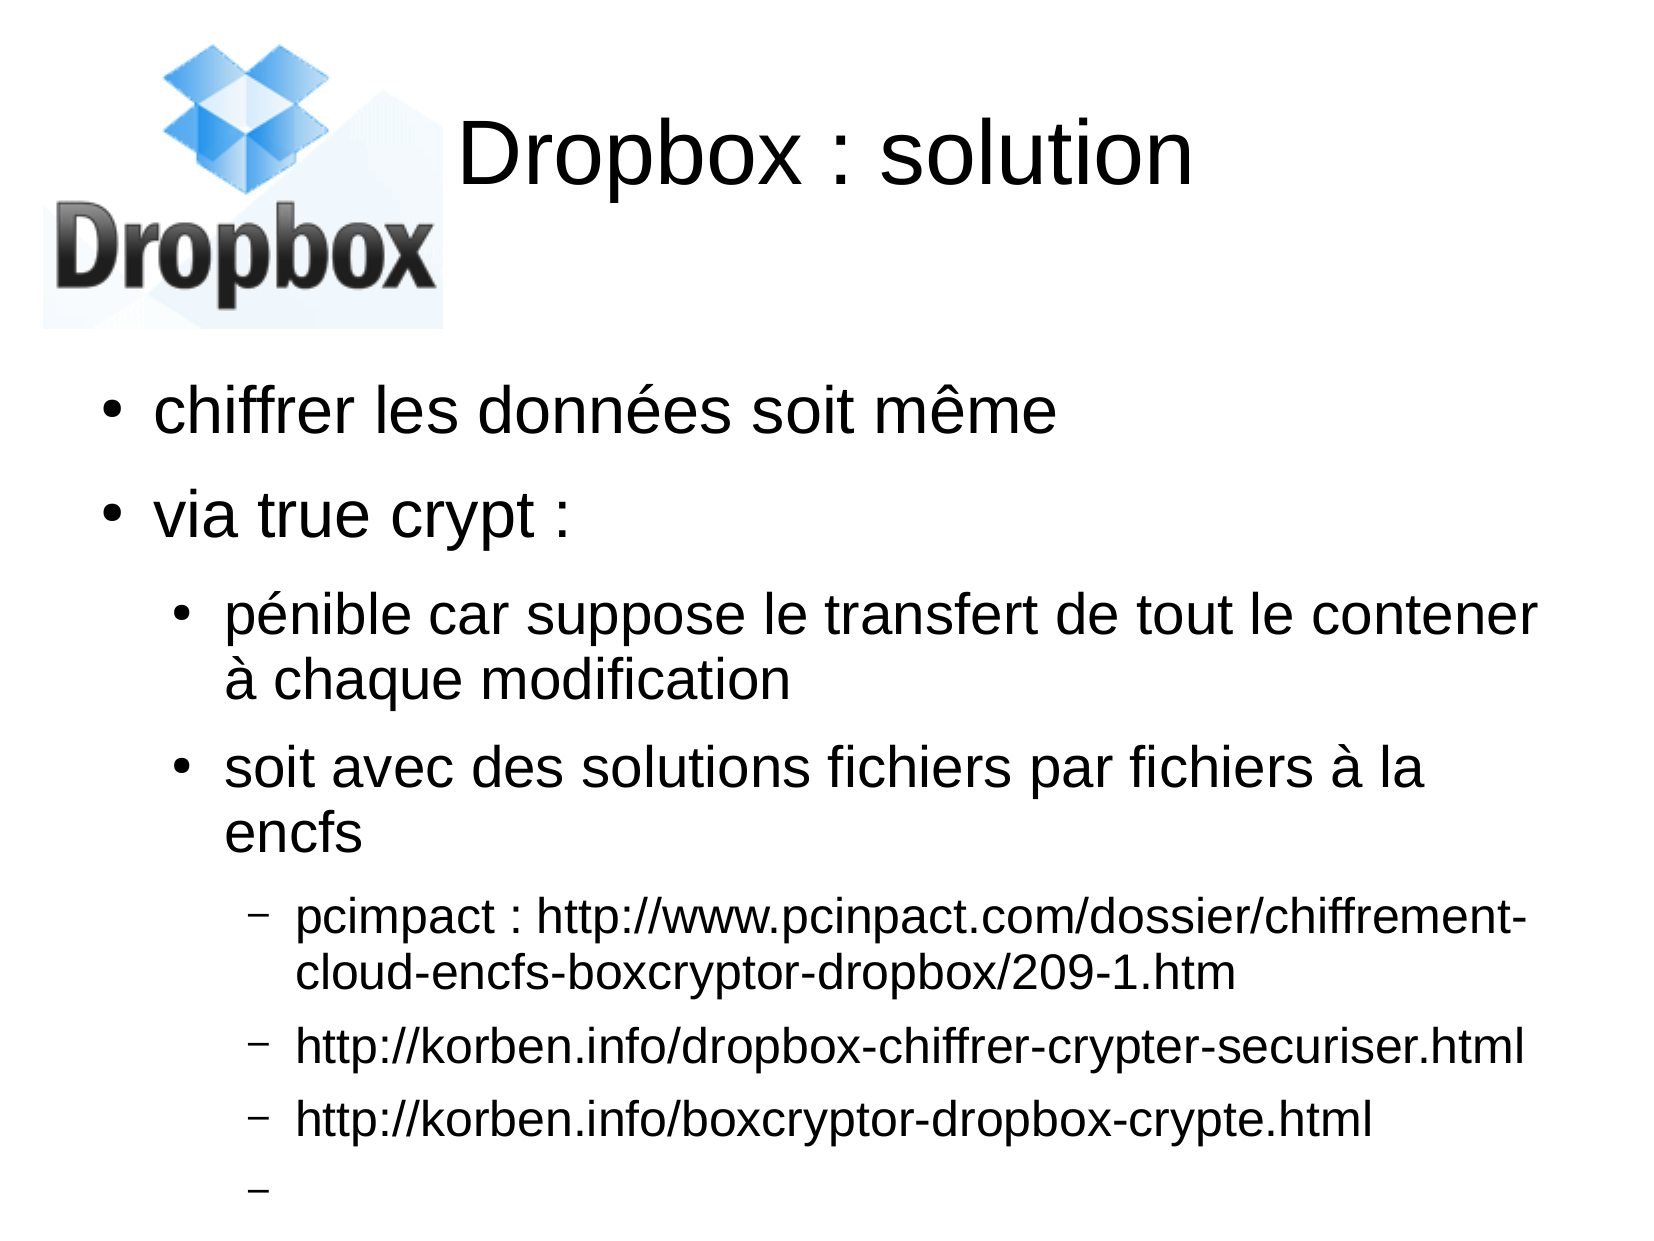

# Dropbox : solution
chiffrer les données soit même
via true crypt :
pénible car suppose le transfert de tout le contener à chaque modification
soit avec des solutions fichiers par fichiers à la encfs
pcimpact : http://www.pcinpact.com/dossier/chiffrement-cloud-encfs-boxcryptor-dropbox/209-1.htm
http://korben.info/dropbox-chiffrer-crypter-securiser.html
http://korben.info/boxcryptor-dropbox-crypte.html